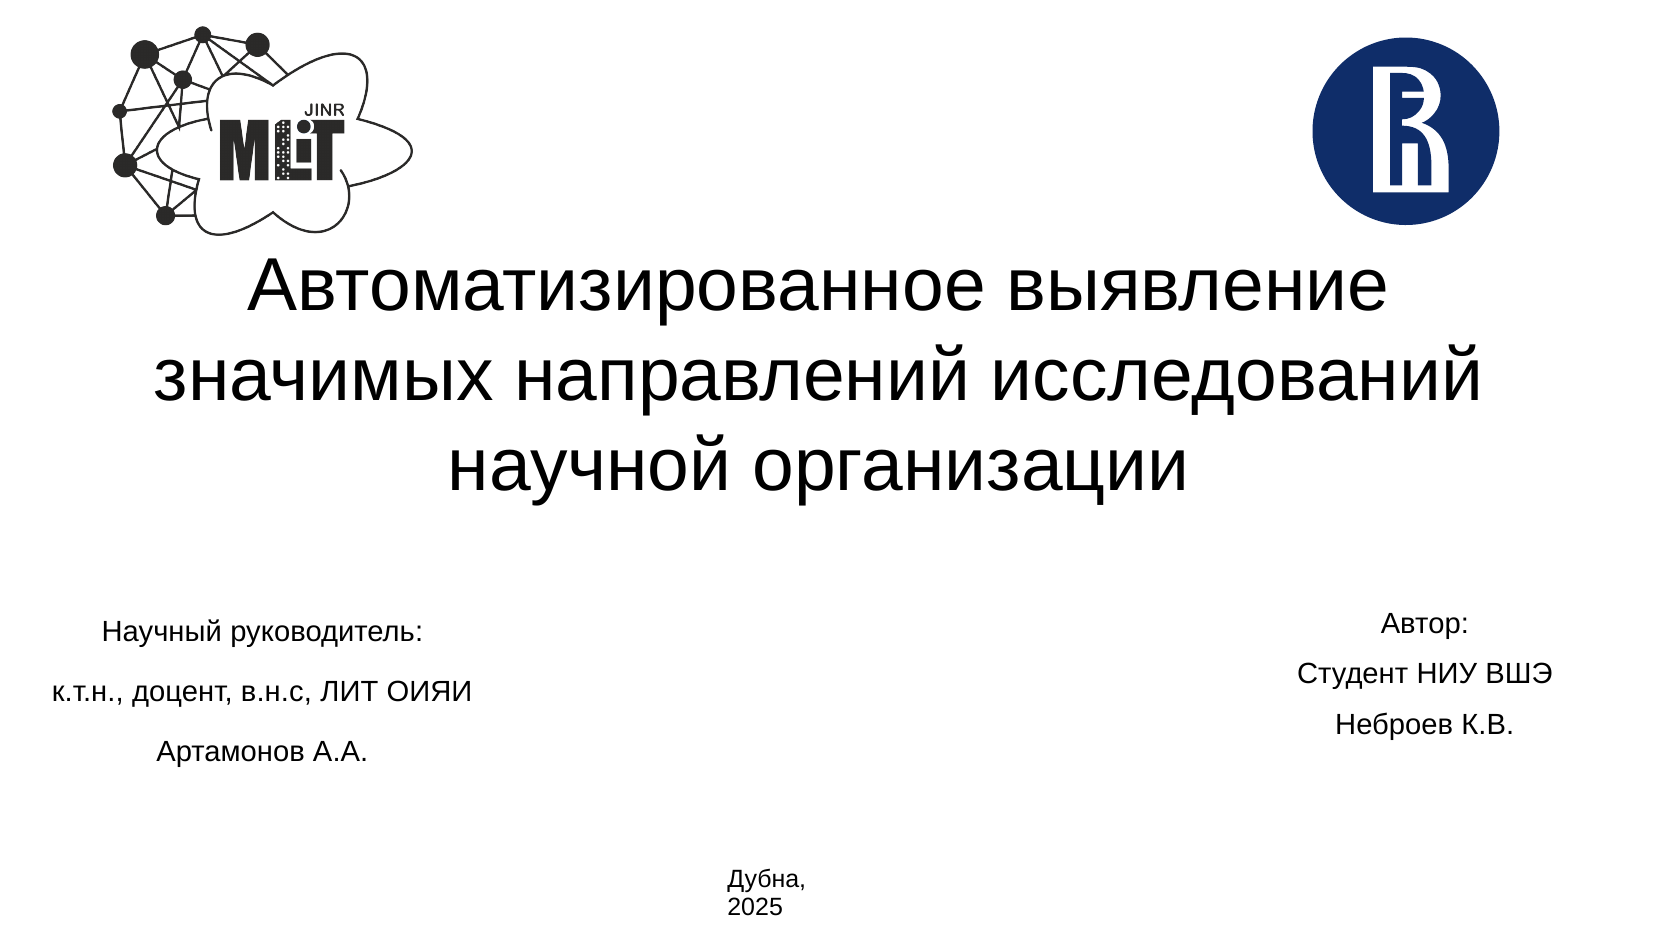

# Автоматизированное выявление значимых направлений исследований научной организации
Научный руководитель:
к.т.н., доцент, в.н.с, ЛИТ ОИЯИ
Артамонов А.А.
Автор:
Студент НИУ ВШЭ
Неброев К.В.
Дубна, 2025